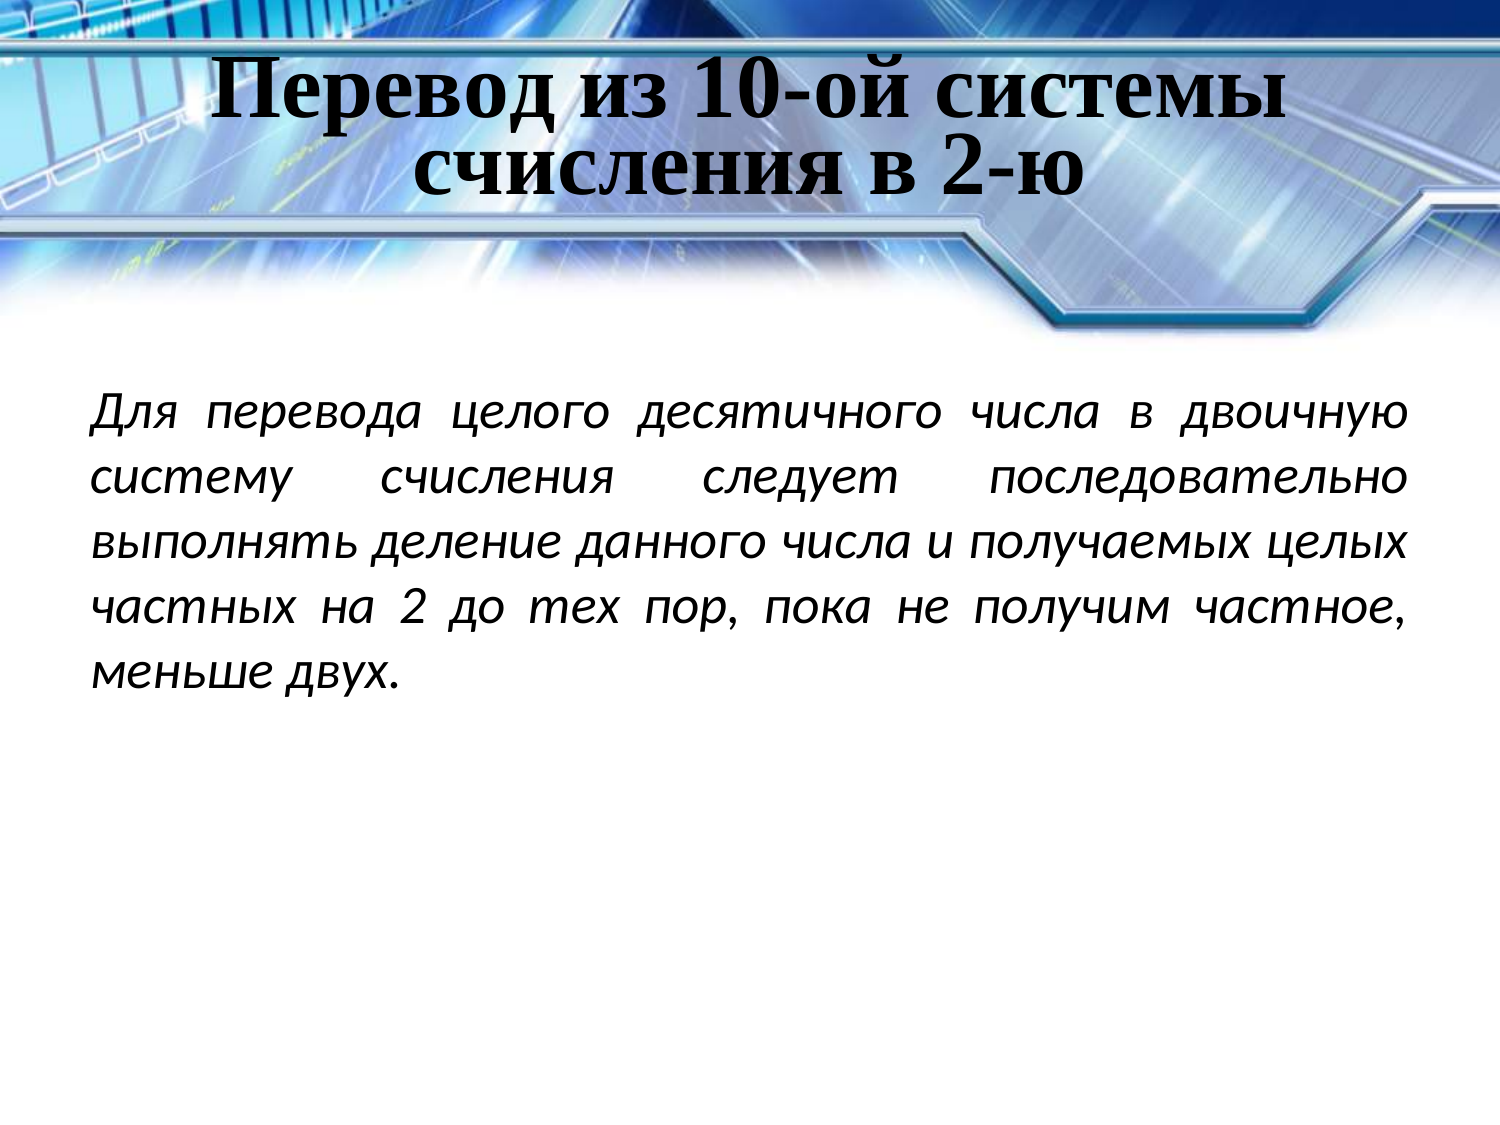

# Перевод из 10-ой системы счисления в 2-ю
Для перевода целого десятичного числа в двоичную систему счисления следует последовательно выполнять деление данного числа и получаемых целых частных на 2 до тех пор, пока не получим частное, меньше двух.